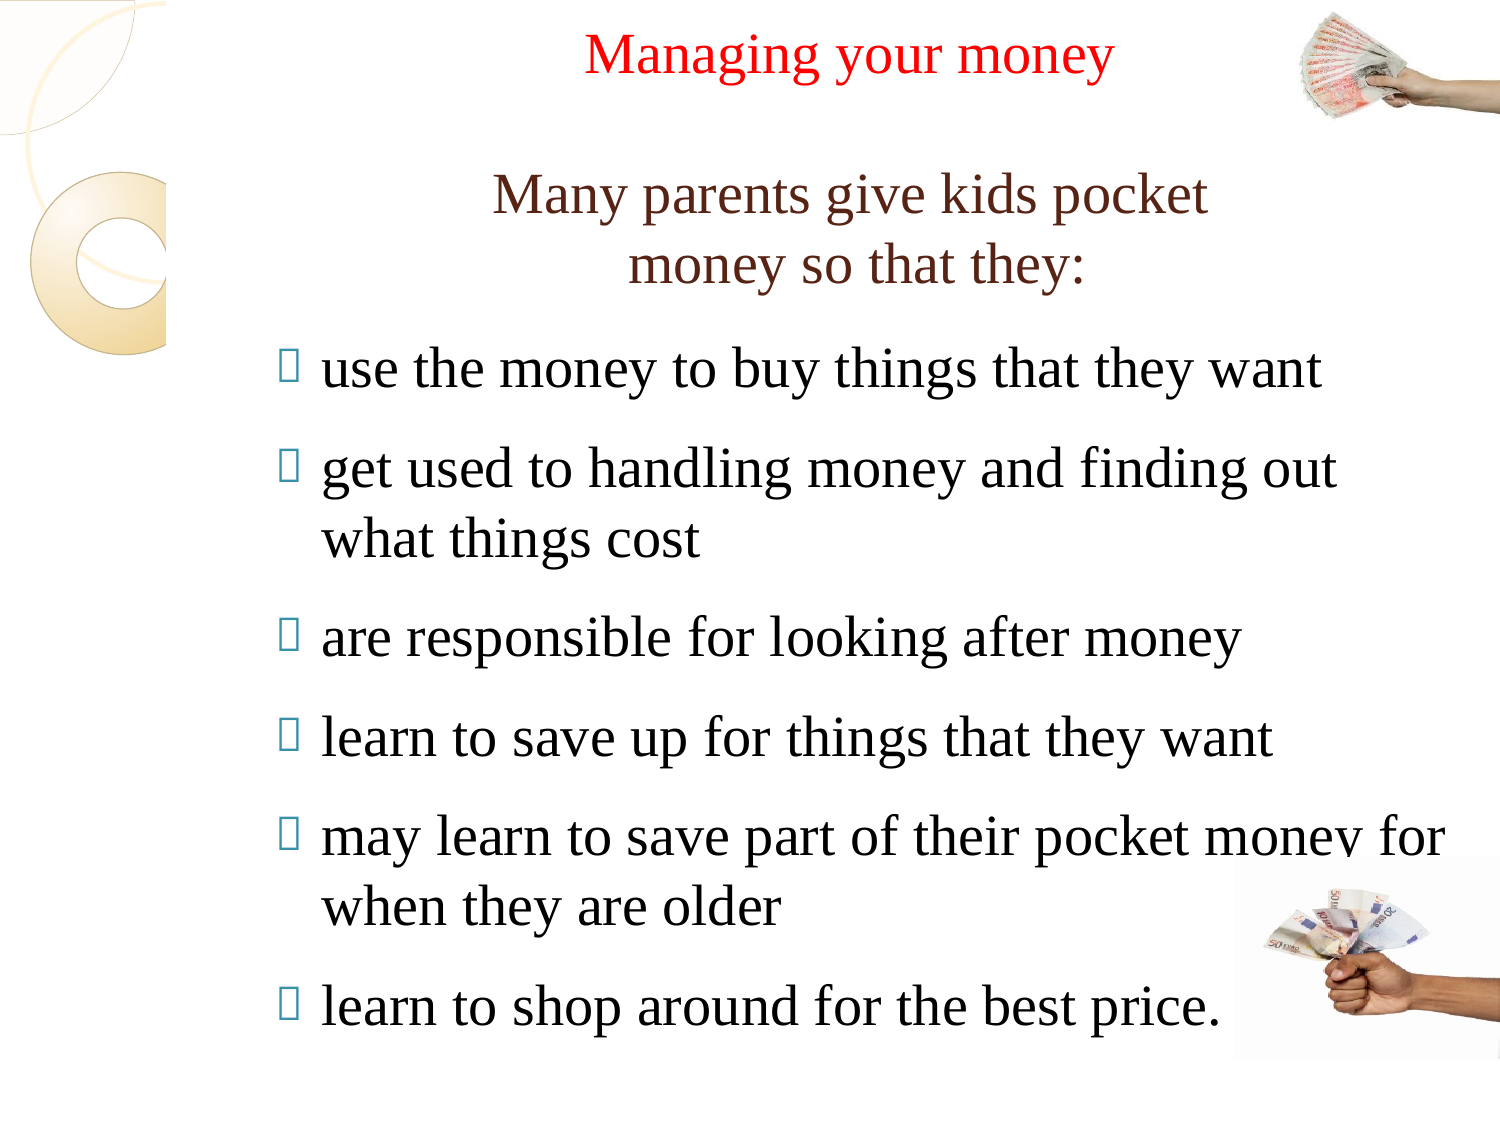

# Managing your money Many parents give kids pocket money so that they:
use the money to buy things that they want
get used to handling money and finding out what things cost
are responsible for looking after money
learn to save up for things that they want
may learn to save part of their pocket money for when they are older
learn to shop around for the best price.